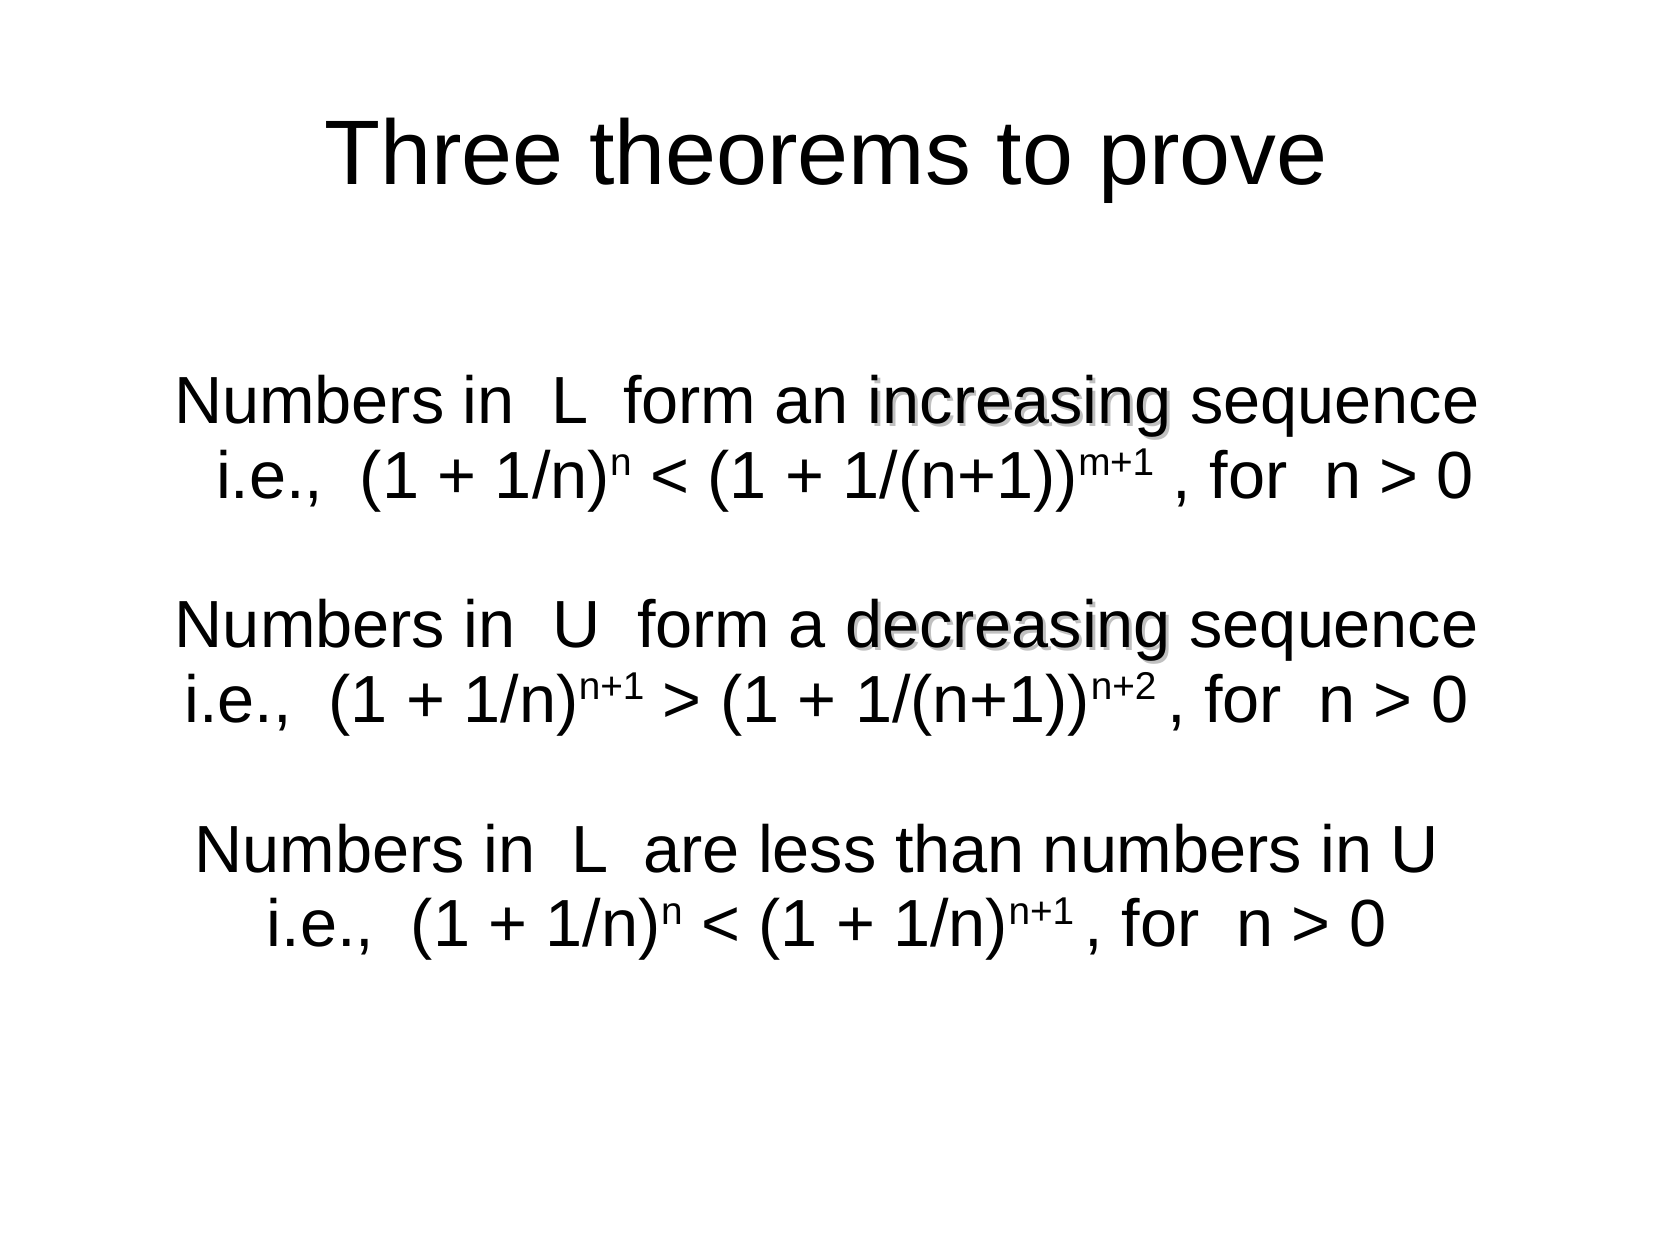

# Three theorems to prove
Numbers in L form an increasing sequence
 i.e., (1 + 1/n)n < (1 + 1/(n+1))m+1 , for n > 0
Numbers in U form a decreasing sequence
i.e., (1 + 1/n)n+1 > (1 + 1/(n+1))n+2 , for n > 0
Numbers in L are less than numbers in U
i.e., (1 + 1/n)n < (1 + 1/n)n+1 , for n > 0